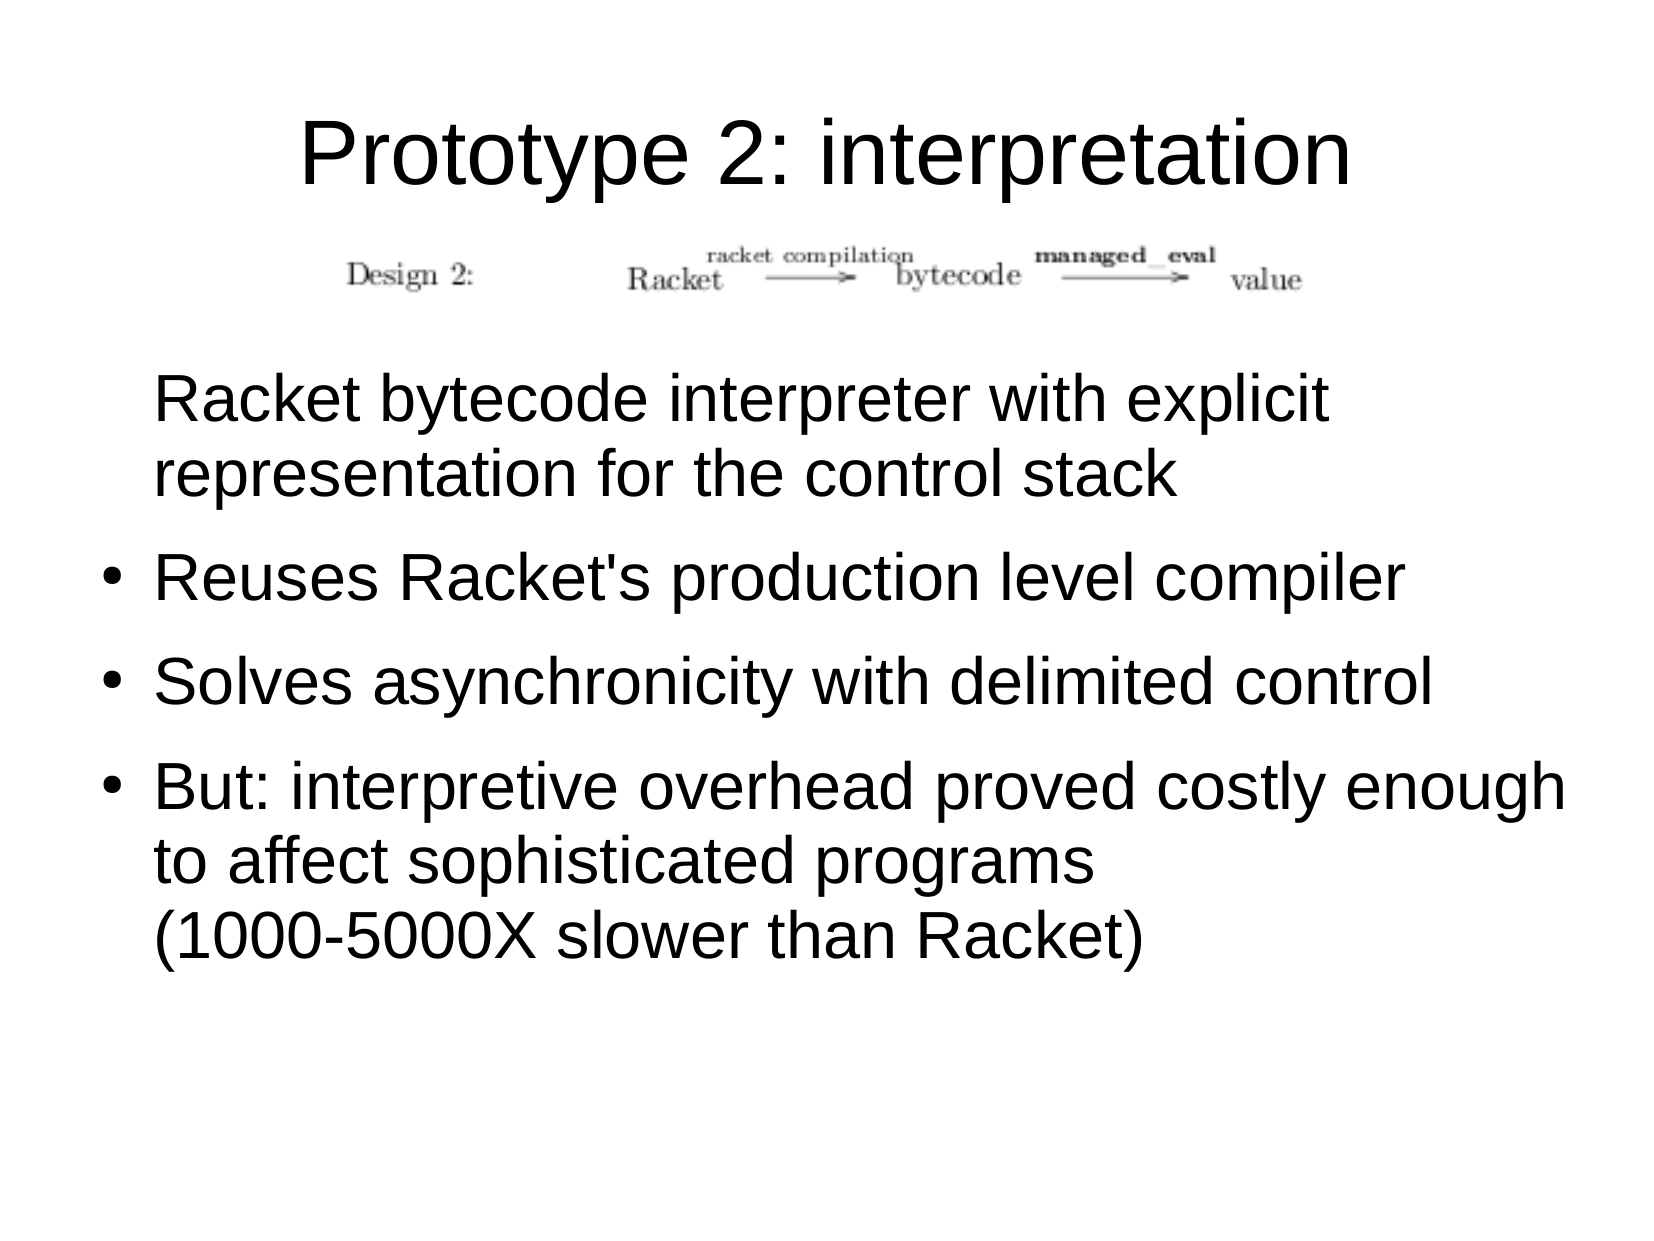

# Prototype 2: interpretation
Racket bytecode interpreter with explicit representation for the control stack
Reuses Racket's production level compiler
Solves asynchronicity with delimited control
But: interpretive overhead proved costly enough to affect sophisticated programs
(1000-5000X slower than Racket)